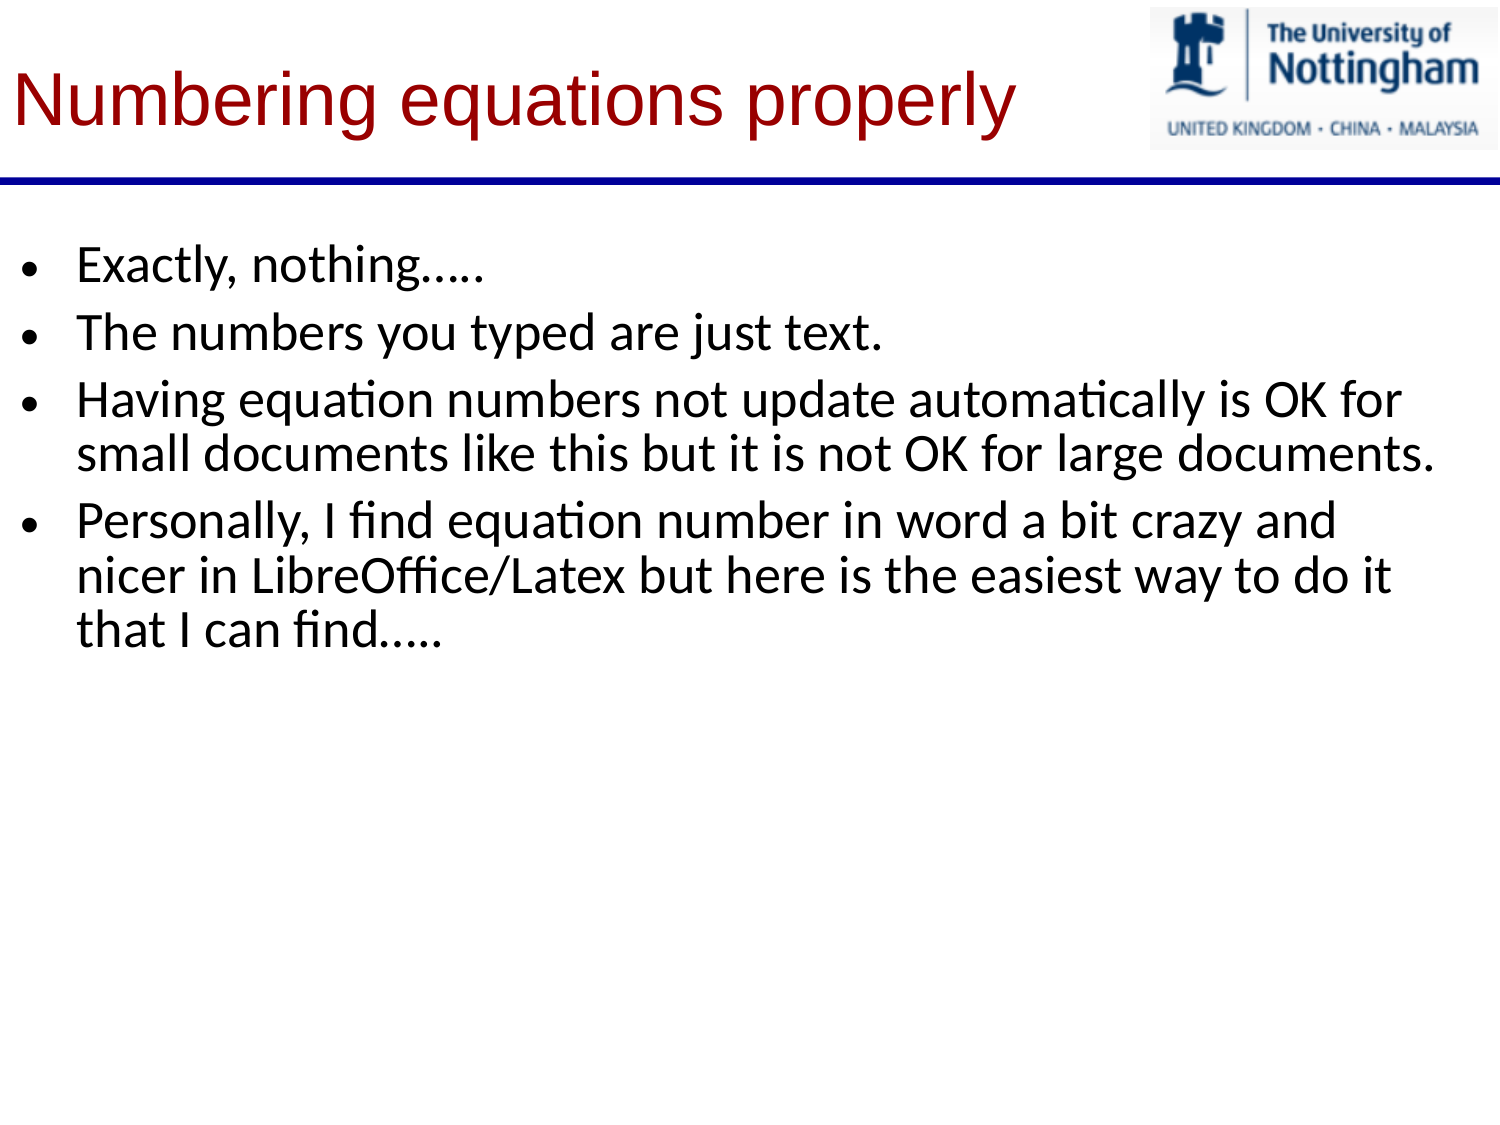

# Numbering equations properly
Exactly, nothing…..
The numbers you typed are just text.
Having equation numbers not update automatically is OK for small documents like this but it is not OK for large documents.
Personally, I find equation number in word a bit crazy and nicer in LibreOffice/Latex but here is the easiest way to do it that I can find…..